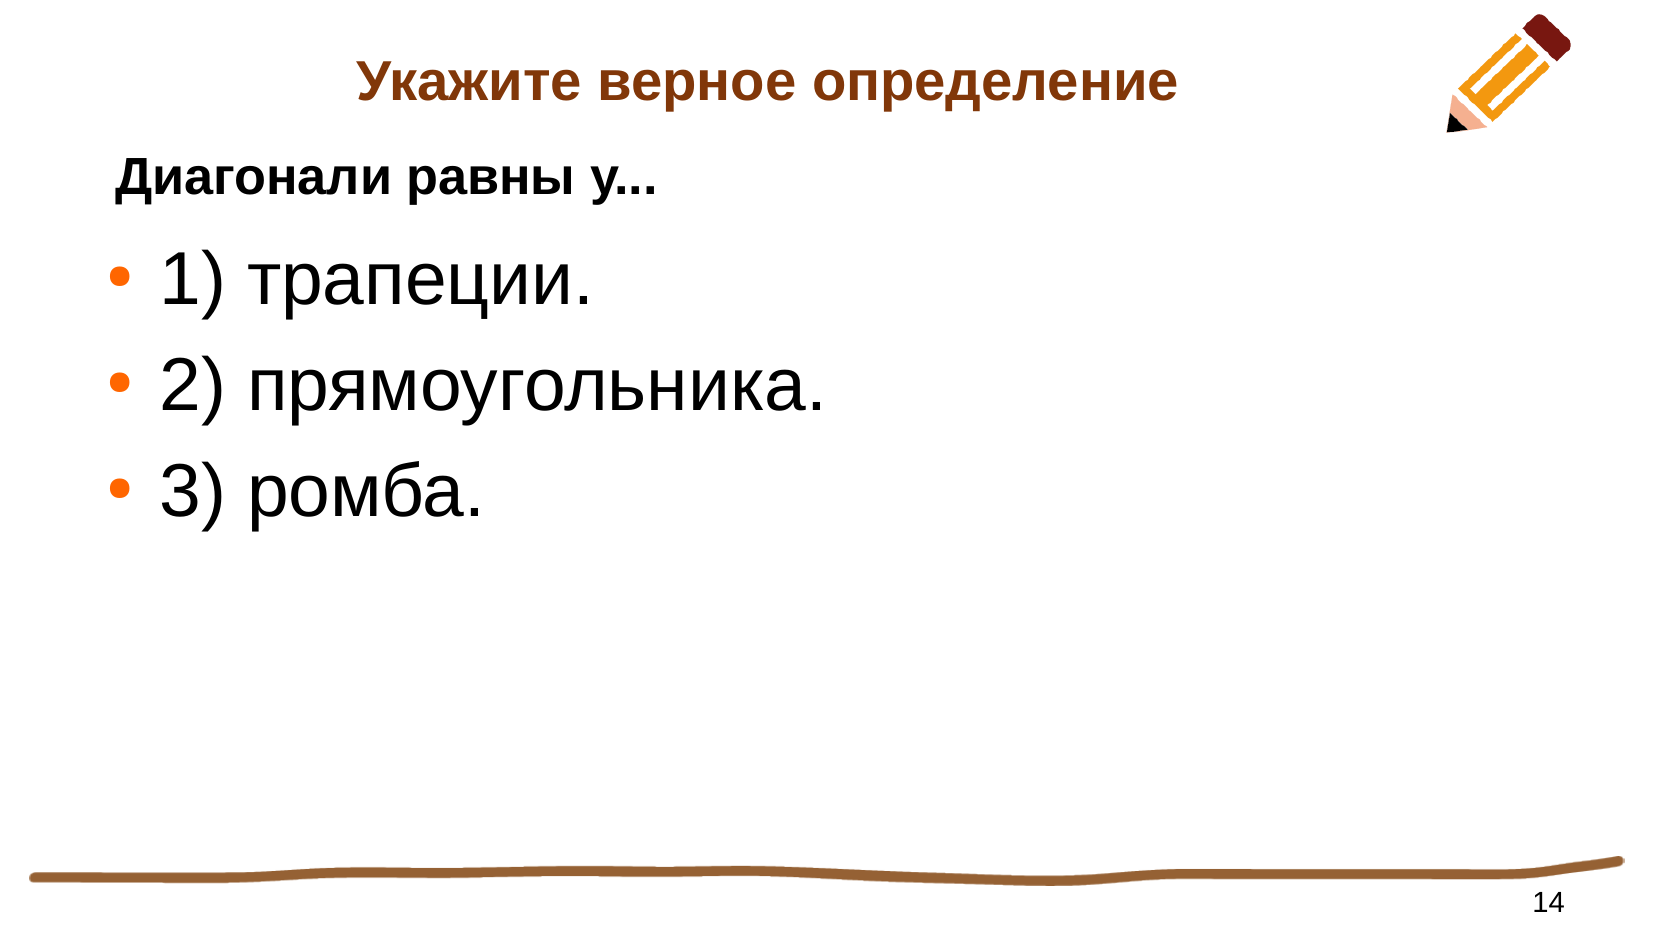

# Укажите верное определение
Диагонали равны у...
1) трапеции.
2) прямоугольника.
3) ромба.
14